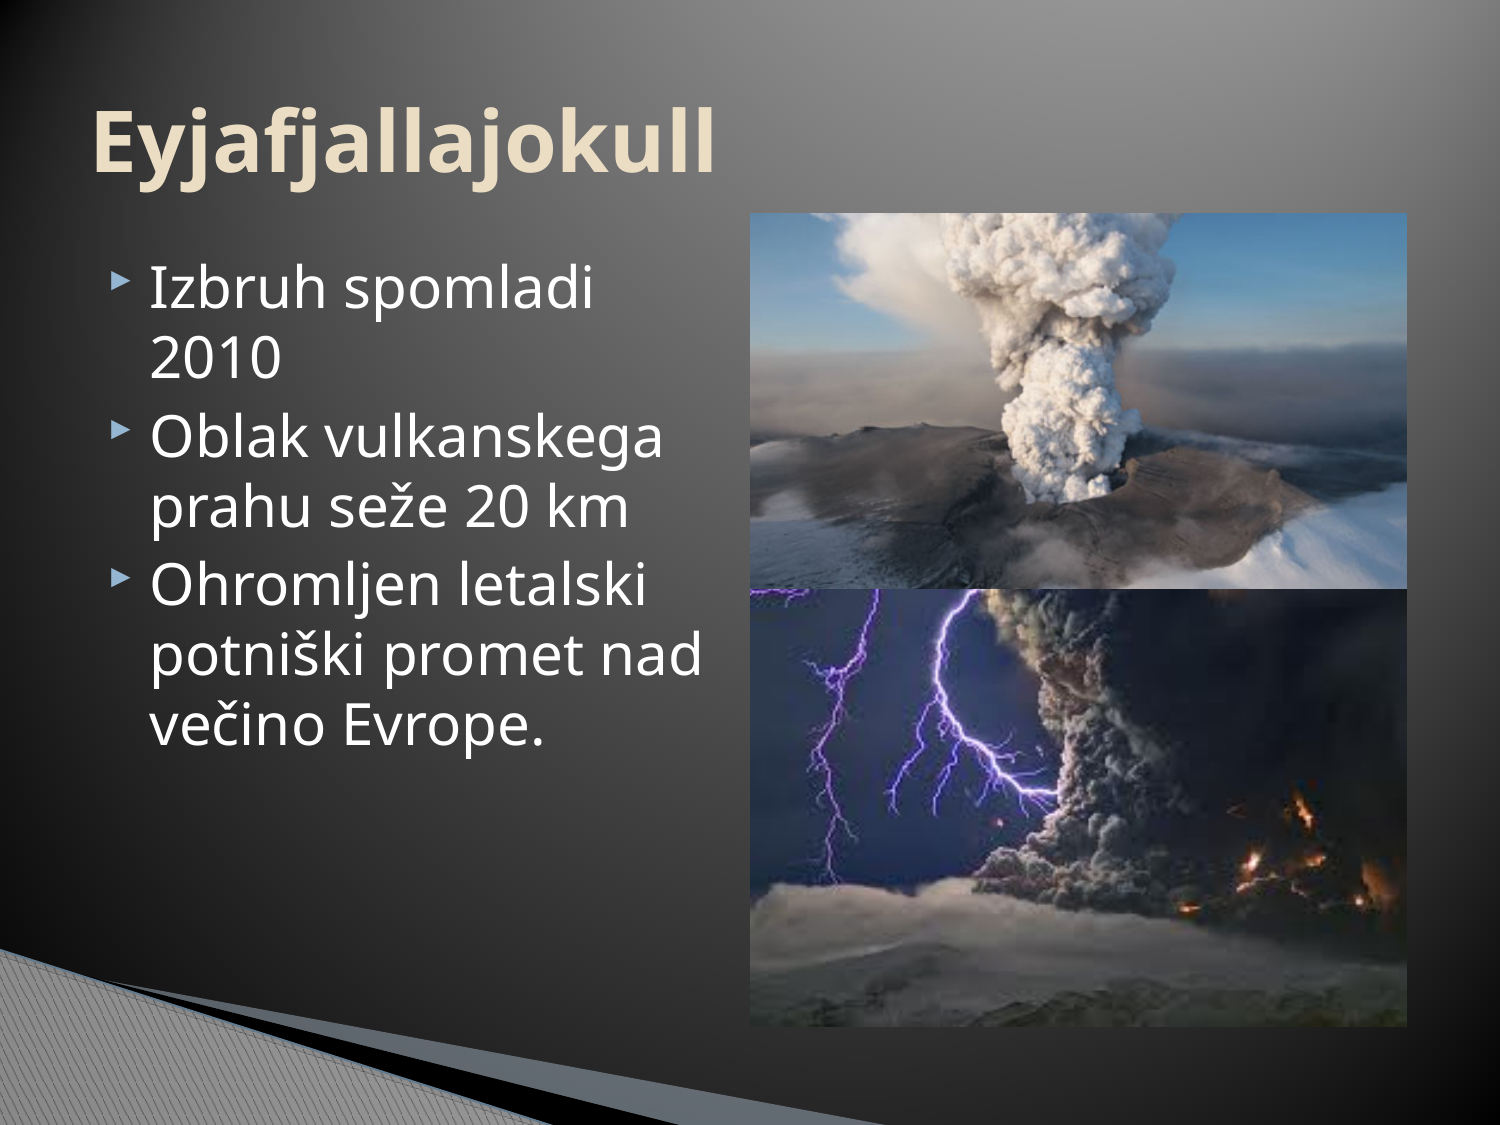

Eyjafjallajokull
# Izbruh spomladi 2010
Oblak vulkanskega prahu seže 20 km
Ohromljen letalski potniški promet nad večino Evrope.